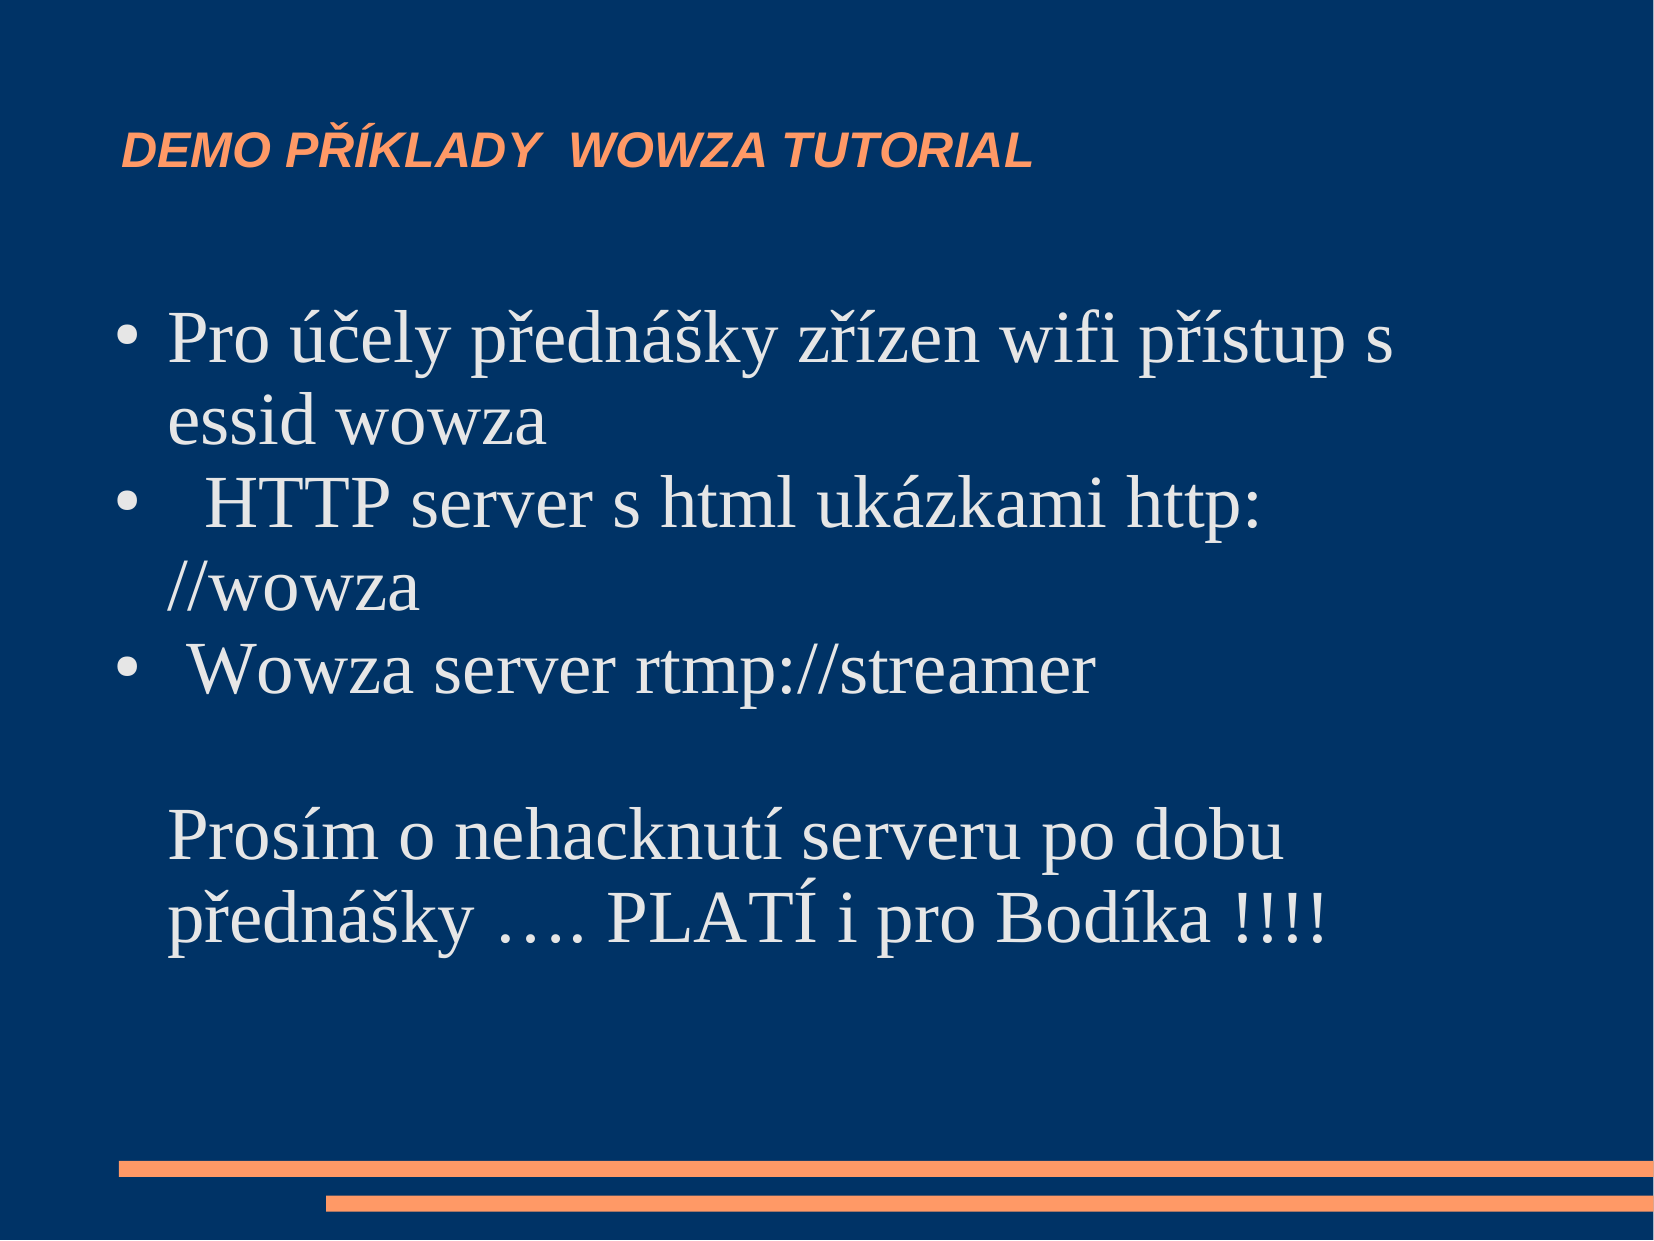

# DEMO PŘÍKLADY WOWZA TUTORIAL
Pro účely přednášky zřízen wifi přístup s essid wowza
 HTTP server s html ukázkami http: //wowza
 Wowza server rtmp://streamer
Prosím o nehacknutí serveru po dobu přednášky …. PLATÍ i pro Bodíka !!!!